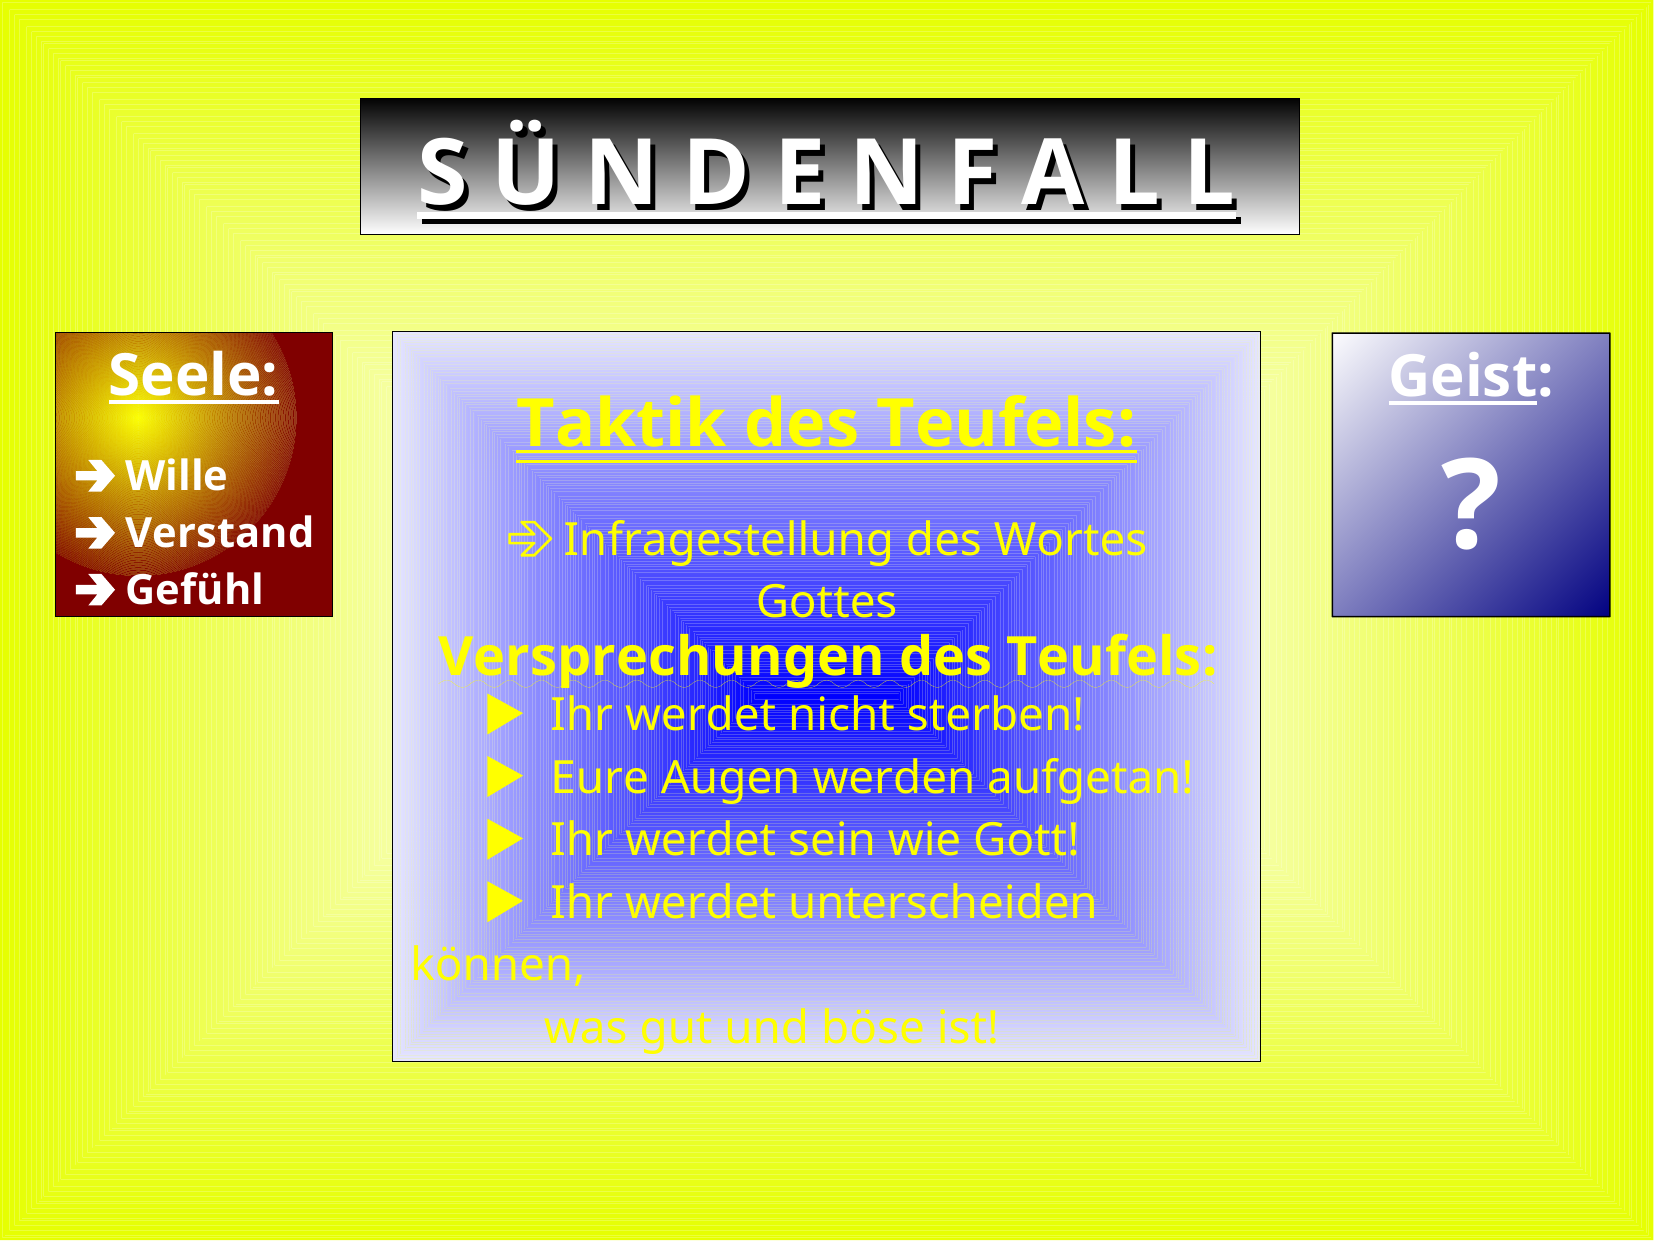

S Ü N D E N F A L L
Seele:
 Wille
 Verstand
 Gefühl
Geist:
?
Taktik des Teufels:
 Infragestellung des Wortes Gottes
Versprechungen des Teufels:
	 Ihr werdet nicht sterben!
	 Eure Augen werden aufgetan!
	 Ihr werdet sein wie Gott!
	 Ihr werdet unterscheiden können,
	 was gut und böse ist!